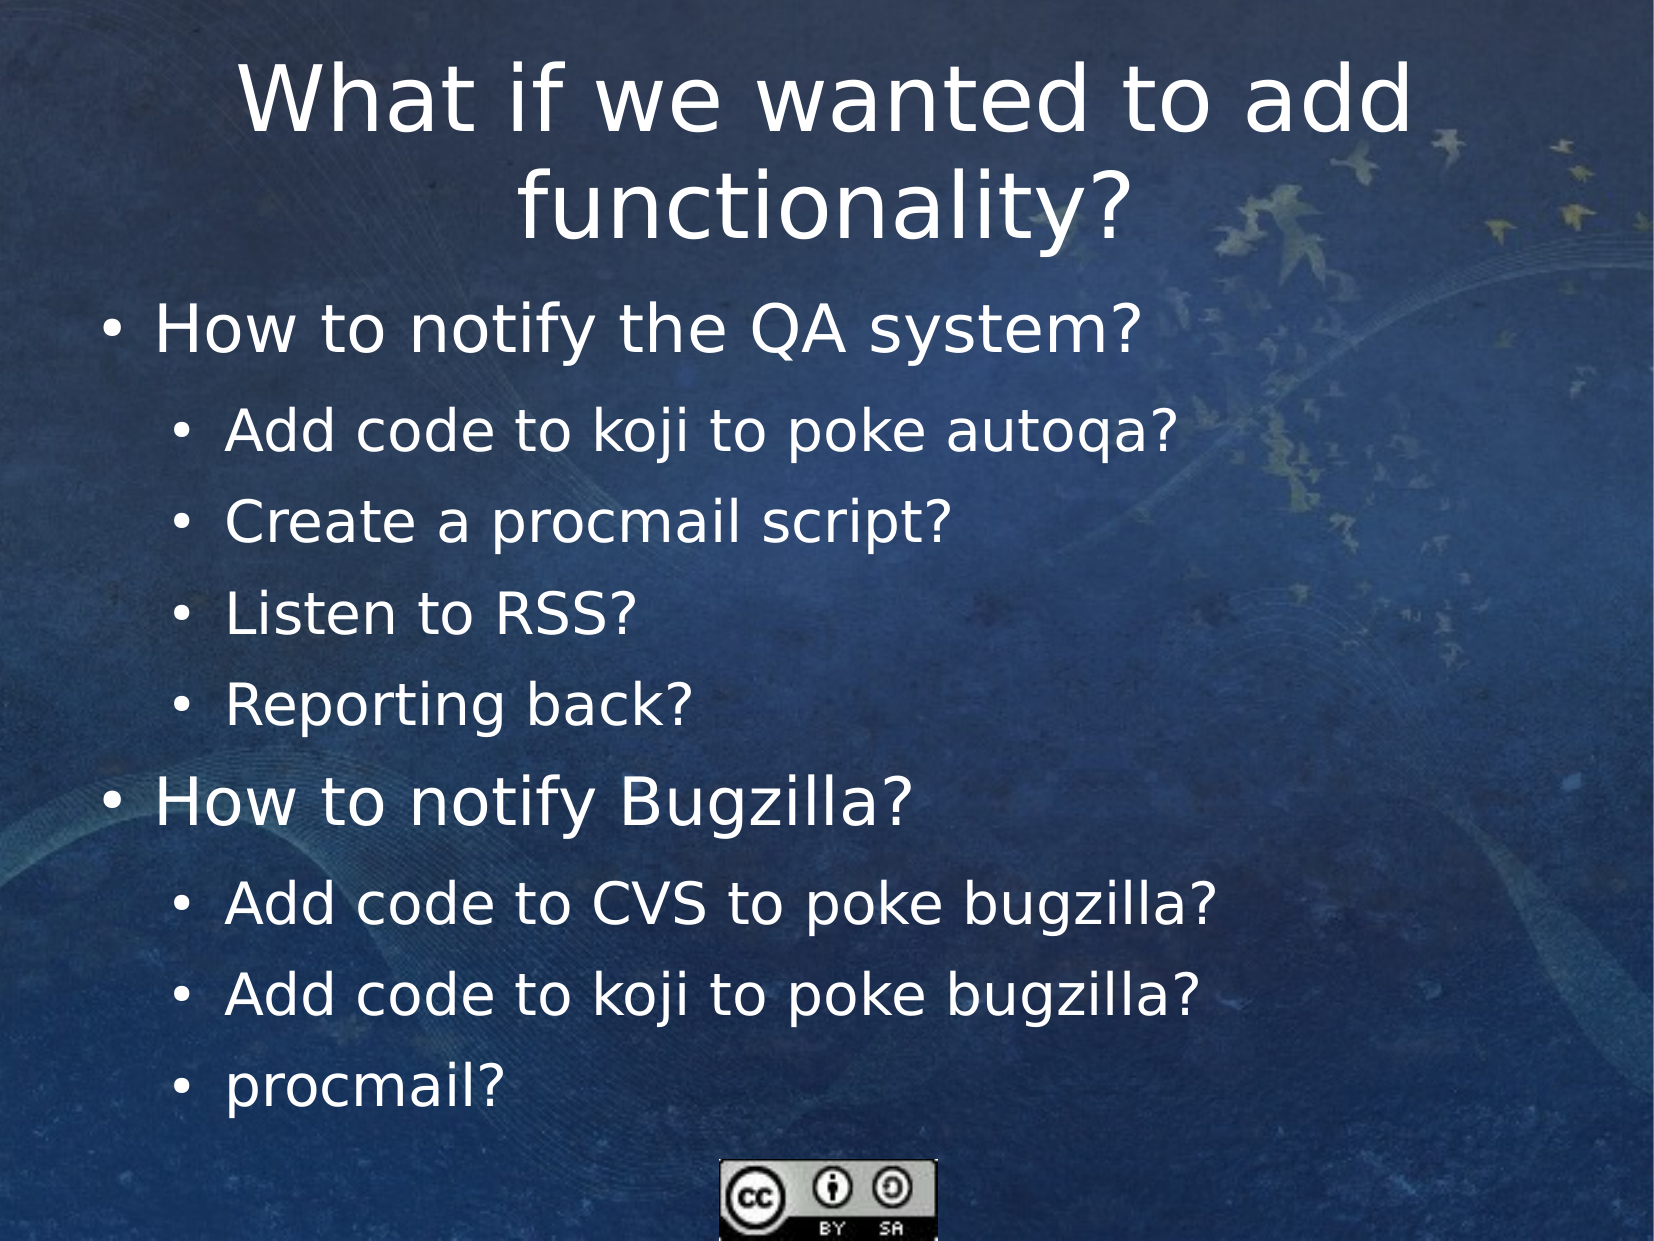

# What if we wanted to add functionality?
How to notify the QA system?
Add code to koji to poke autoqa?
Create a procmail script?
Listen to RSS?
Reporting back?
How to notify Bugzilla?
Add code to CVS to poke bugzilla?
Add code to koji to poke bugzilla?
procmail?